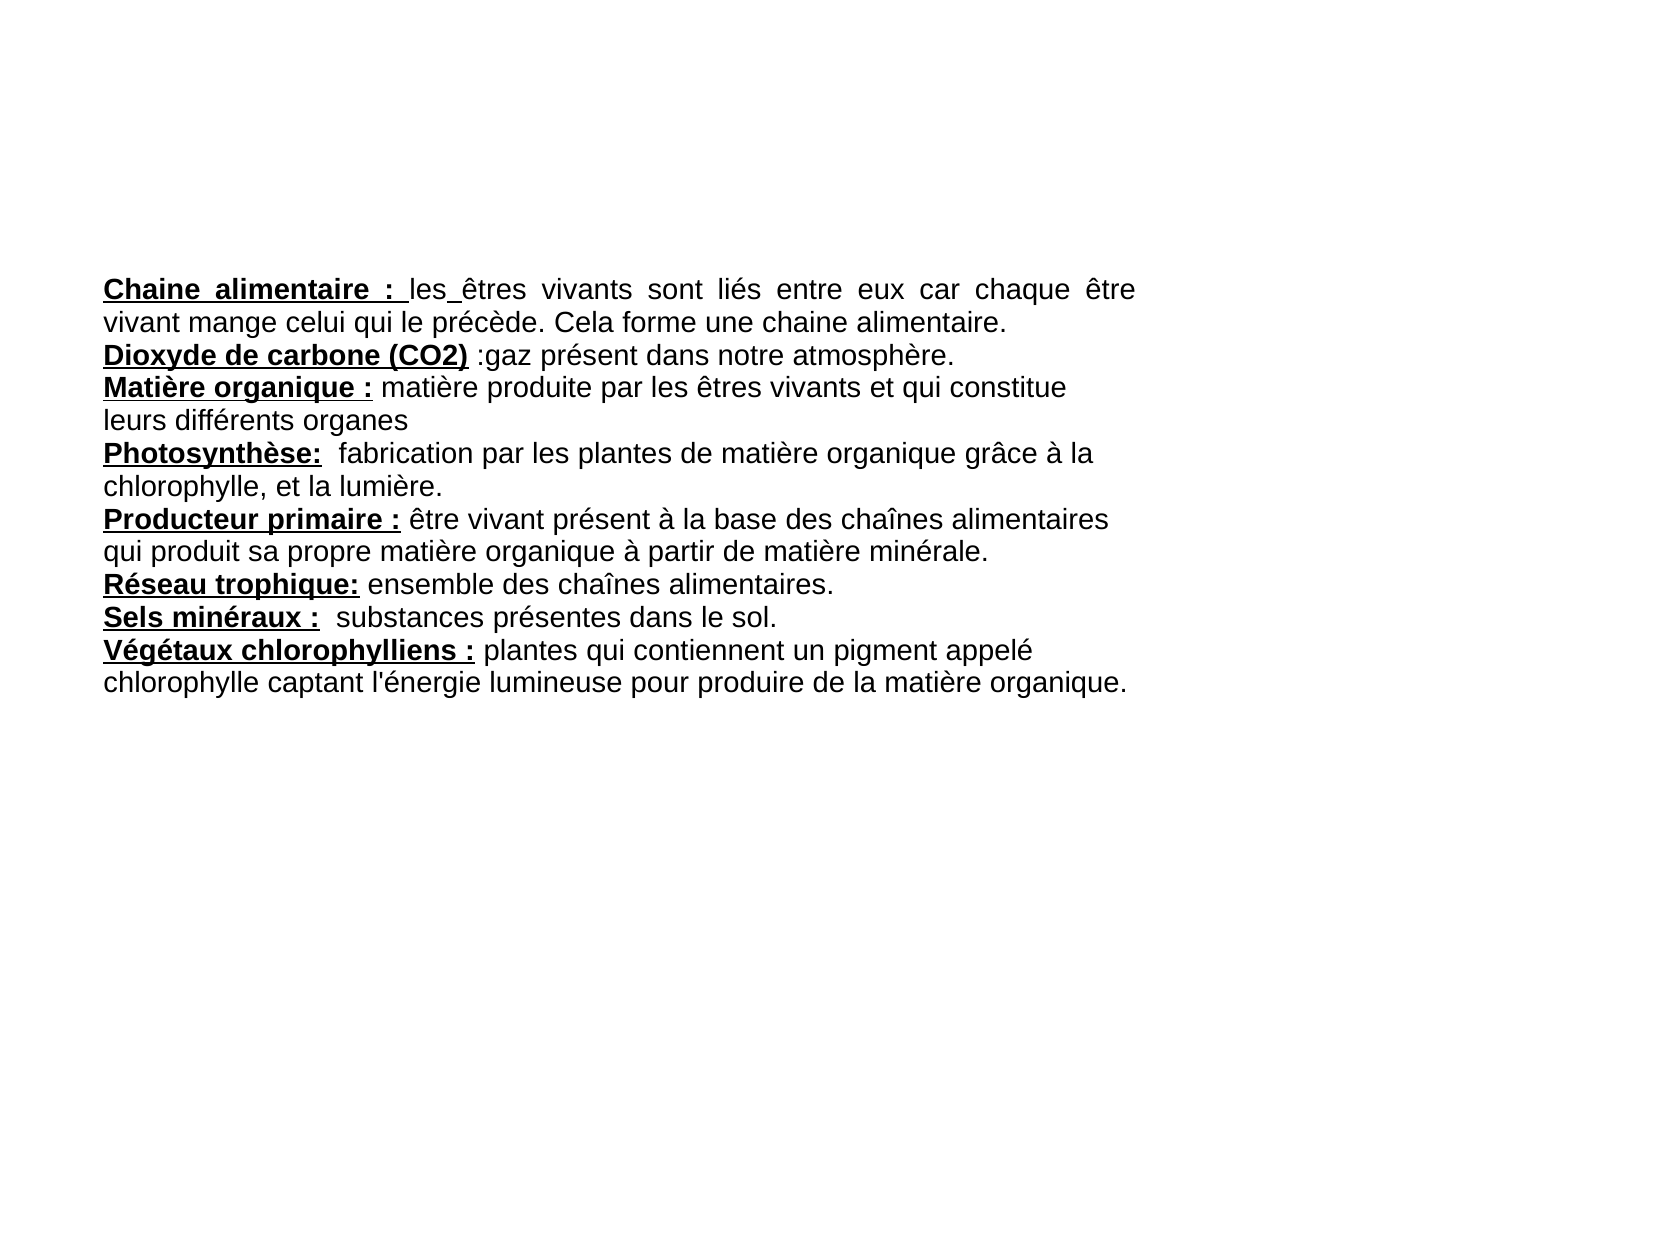

Chaine alimentaire : les êtres vivants sont liés entre eux car chaque être vivant mange celui qui le précède. Cela forme une chaine alimentaire.
Dioxyde de carbone (CO2) :gaz présent dans notre atmosphère.
Matière organique : matière produite par les êtres vivants et qui constitue leurs différents organes
Photosynthèse: fabrication par les plantes de matière organique grâce à la chlorophylle, et la lumière.
Producteur primaire : être vivant présent à la base des chaînes alimentaires qui produit sa propre matière organique à partir de matière minérale.
Réseau trophique: ensemble des chaînes alimentaires.
Sels minéraux : substances présentes dans le sol.
Végétaux chlorophylliens : plantes qui contiennent un pigment appelé chlorophylle captant l'énergie lumineuse pour produire de la matière organique.